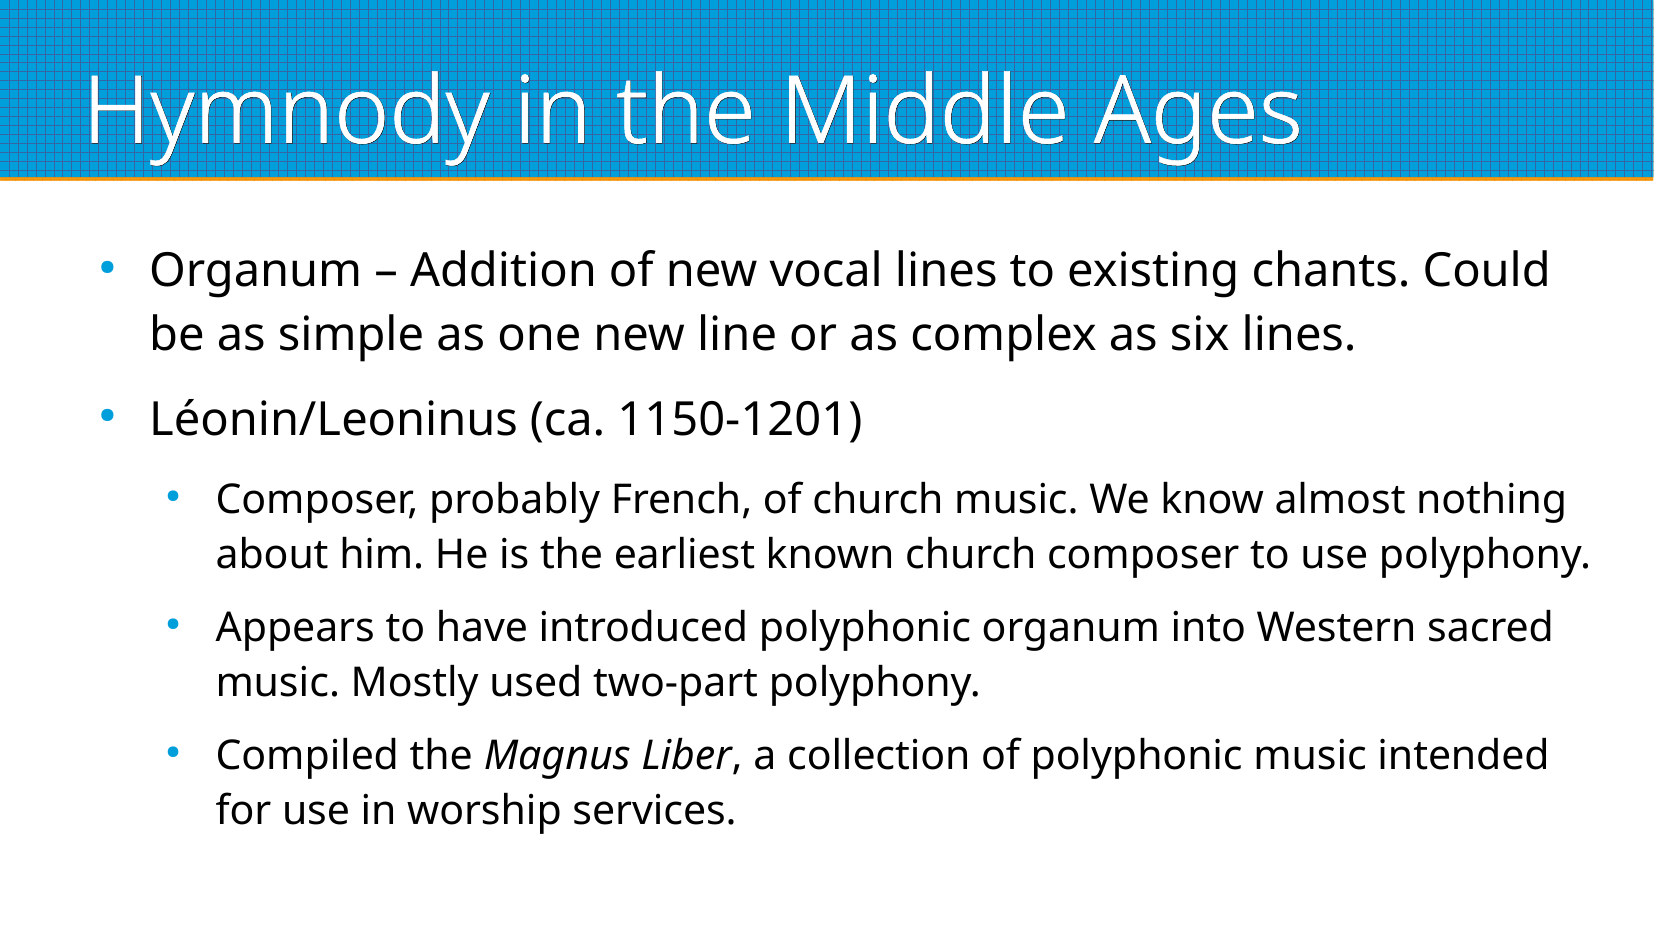

# Hymnody in the Middle Ages
Organum – Addition of new vocal lines to existing chants. Could be as simple as one new line or as complex as six lines.
Léonin/Leoninus (ca. 1150-1201)
Composer, probably French, of church music. We know almost nothing about him. He is the earliest known church composer to use polyphony.
Appears to have introduced polyphonic organum into Western sacred music. Mostly used two-part polyphony.
Compiled the Magnus Liber, a collection of polyphonic music intended for use in worship services.